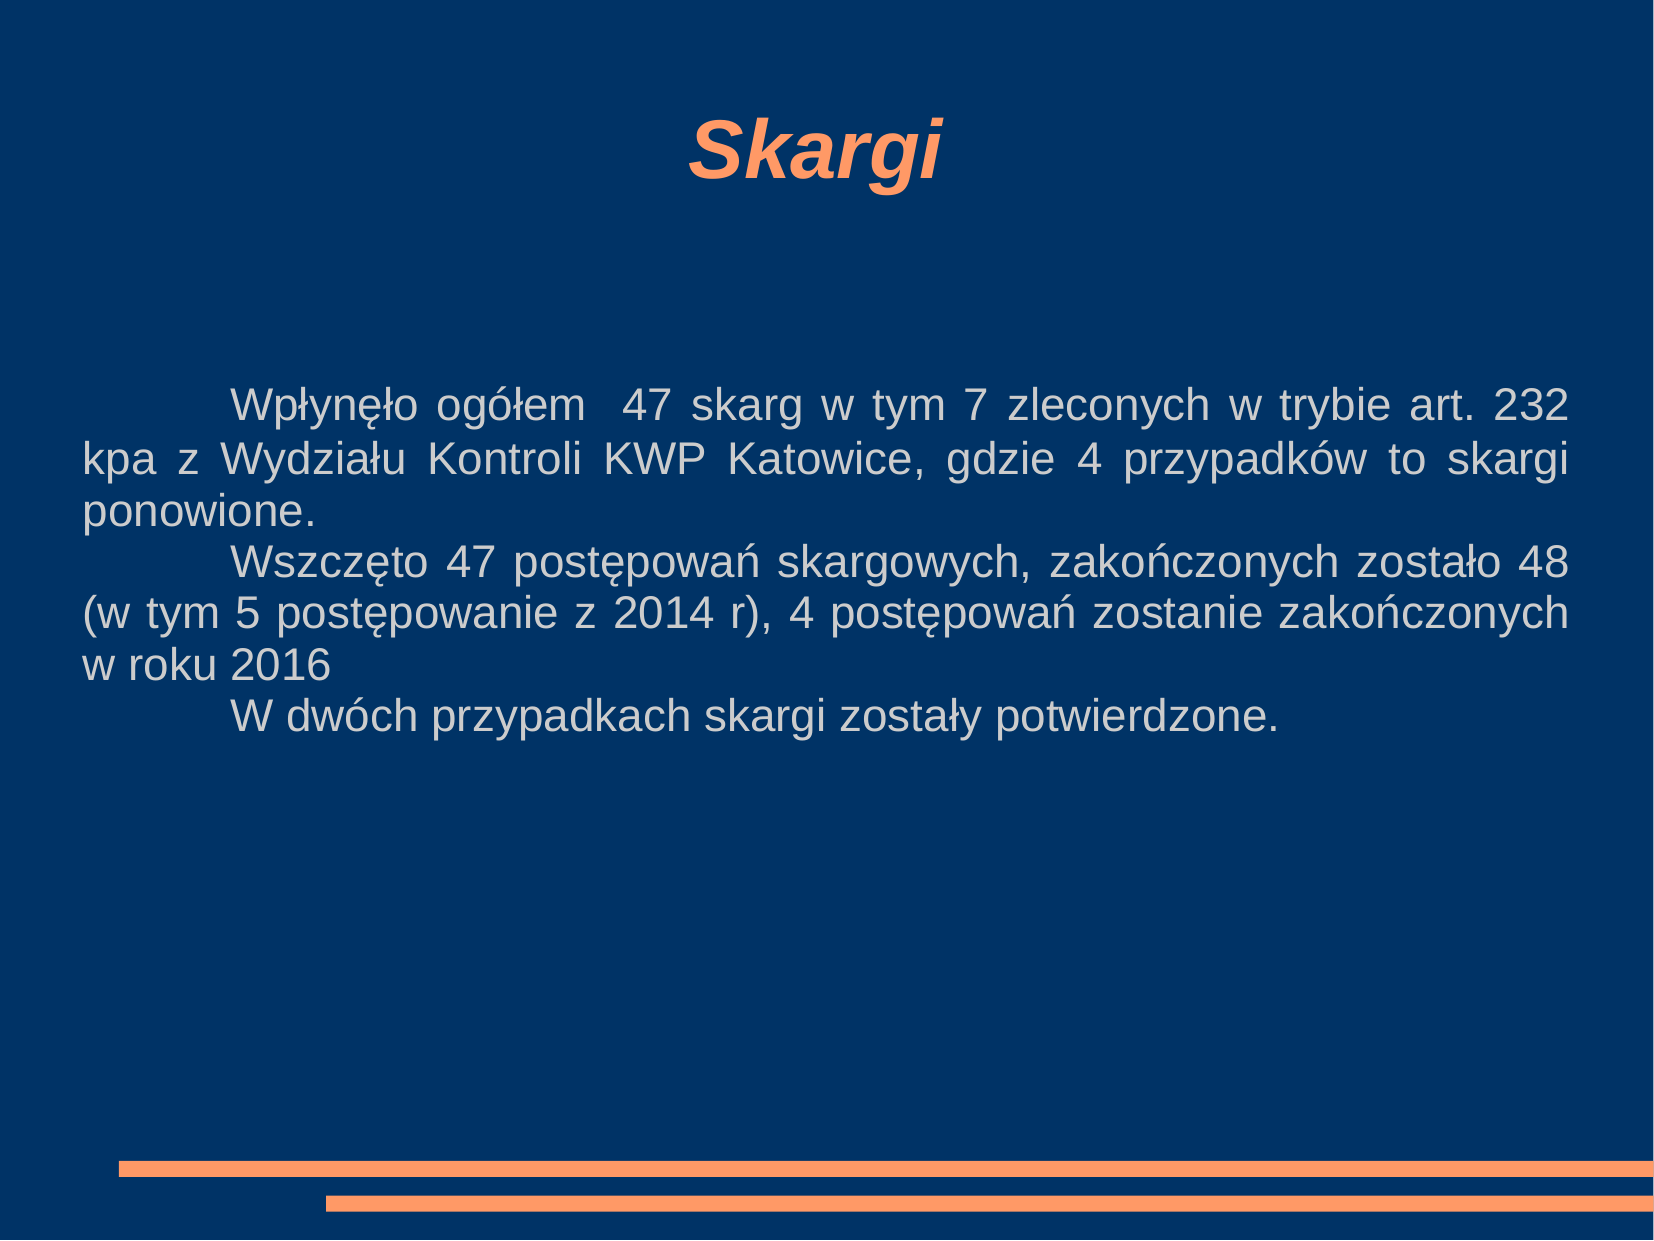

# Skargi
		Wpłynęło ogółem 47 skarg w tym 7 zleconych w trybie art. 232 kpa z Wydziału Kontroli KWP Katowice, gdzie 4 przypadków to skargi ponowione.
		Wszczęto 47 postępowań skargowych, zakończonych zostało 48 (w tym 5 postępowanie z 2014 r), 4 postępowań zostanie zakończonych w roku 2016
		W dwóch przypadkach skargi zostały potwierdzone.